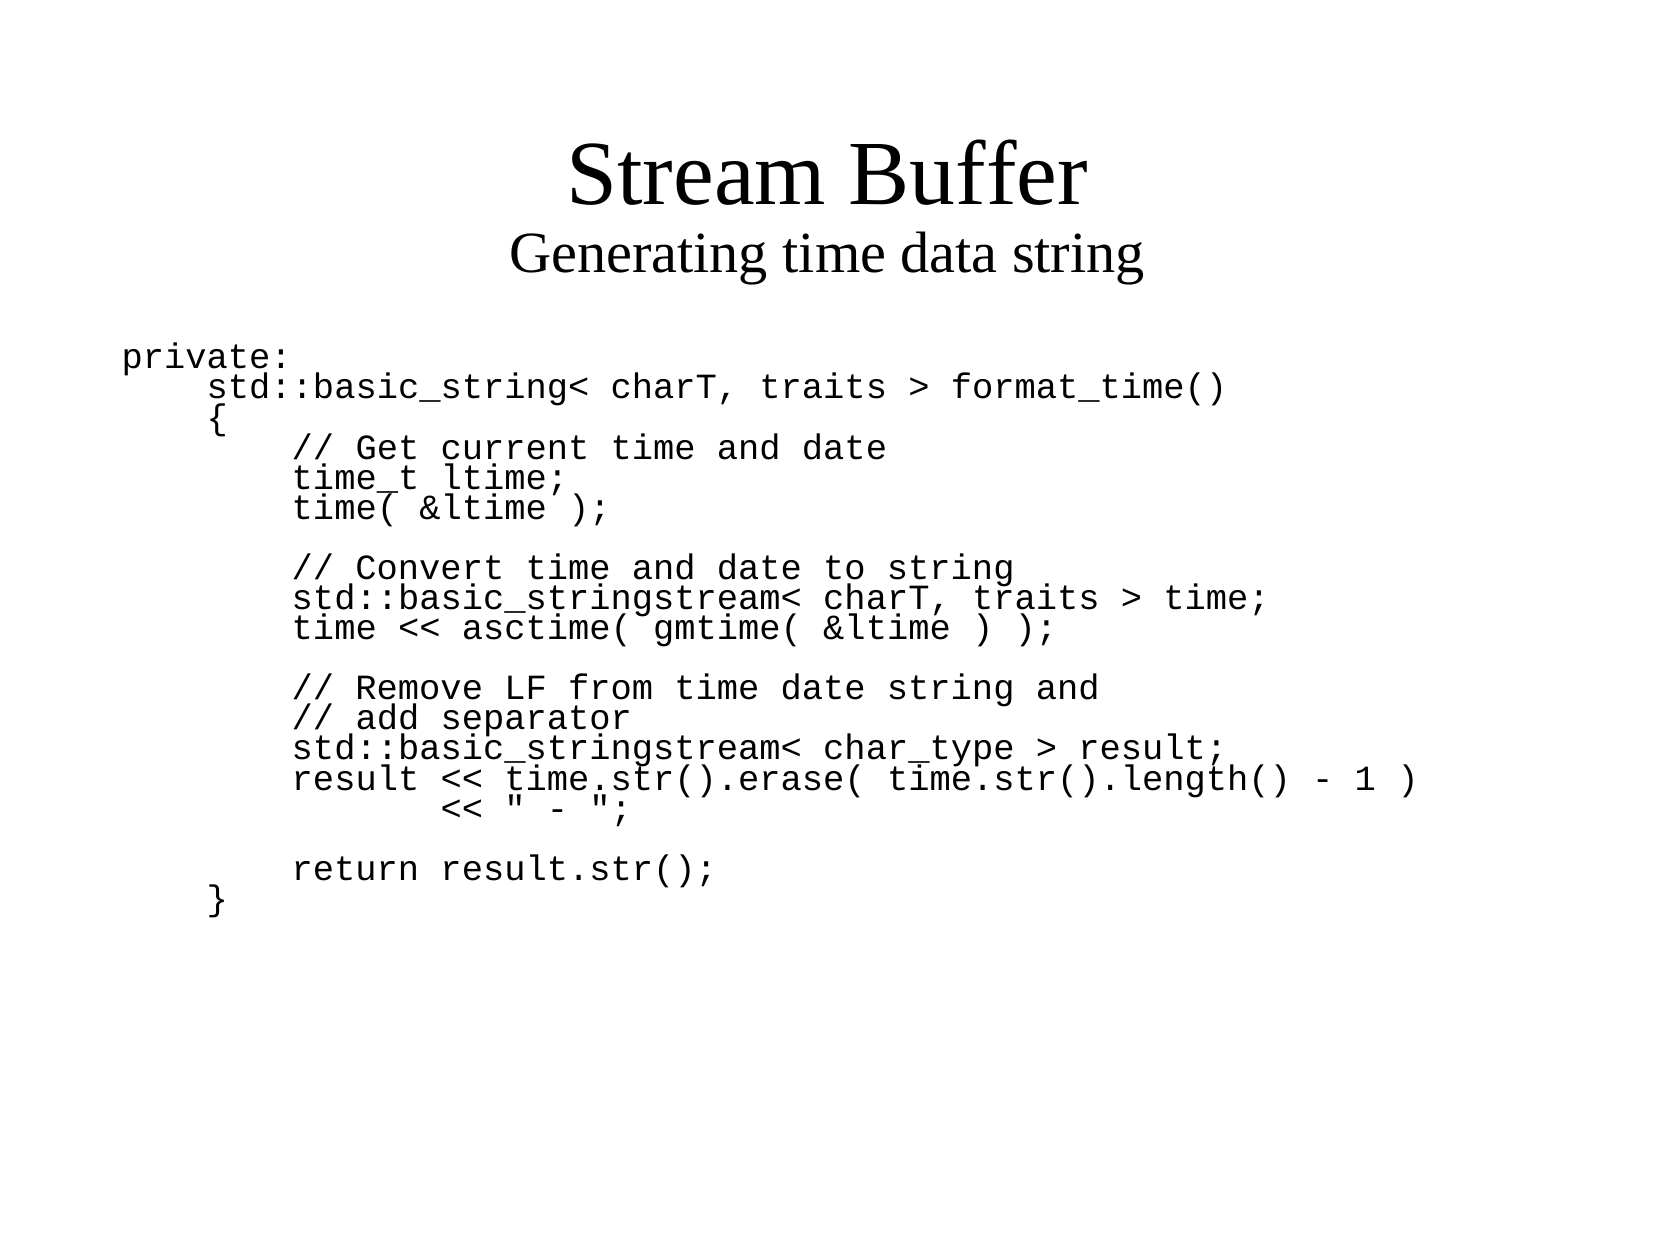

# Stream Buffer Generating time data string
private:
 std::basic_string< charT, traits > format_time()
 {
 // Get current time and date
 time_t ltime;
 time( &ltime );
 // Convert time and date to string
 std::basic_stringstream< charT, traits > time;
 time << asctime( gmtime( &ltime ) );
 // Remove LF from time date string and
 // add separator
 std::basic_stringstream< char_type > result;
 result << time.str().erase( time.str().length() - 1 )
 << " - ";
 return result.str();
 }